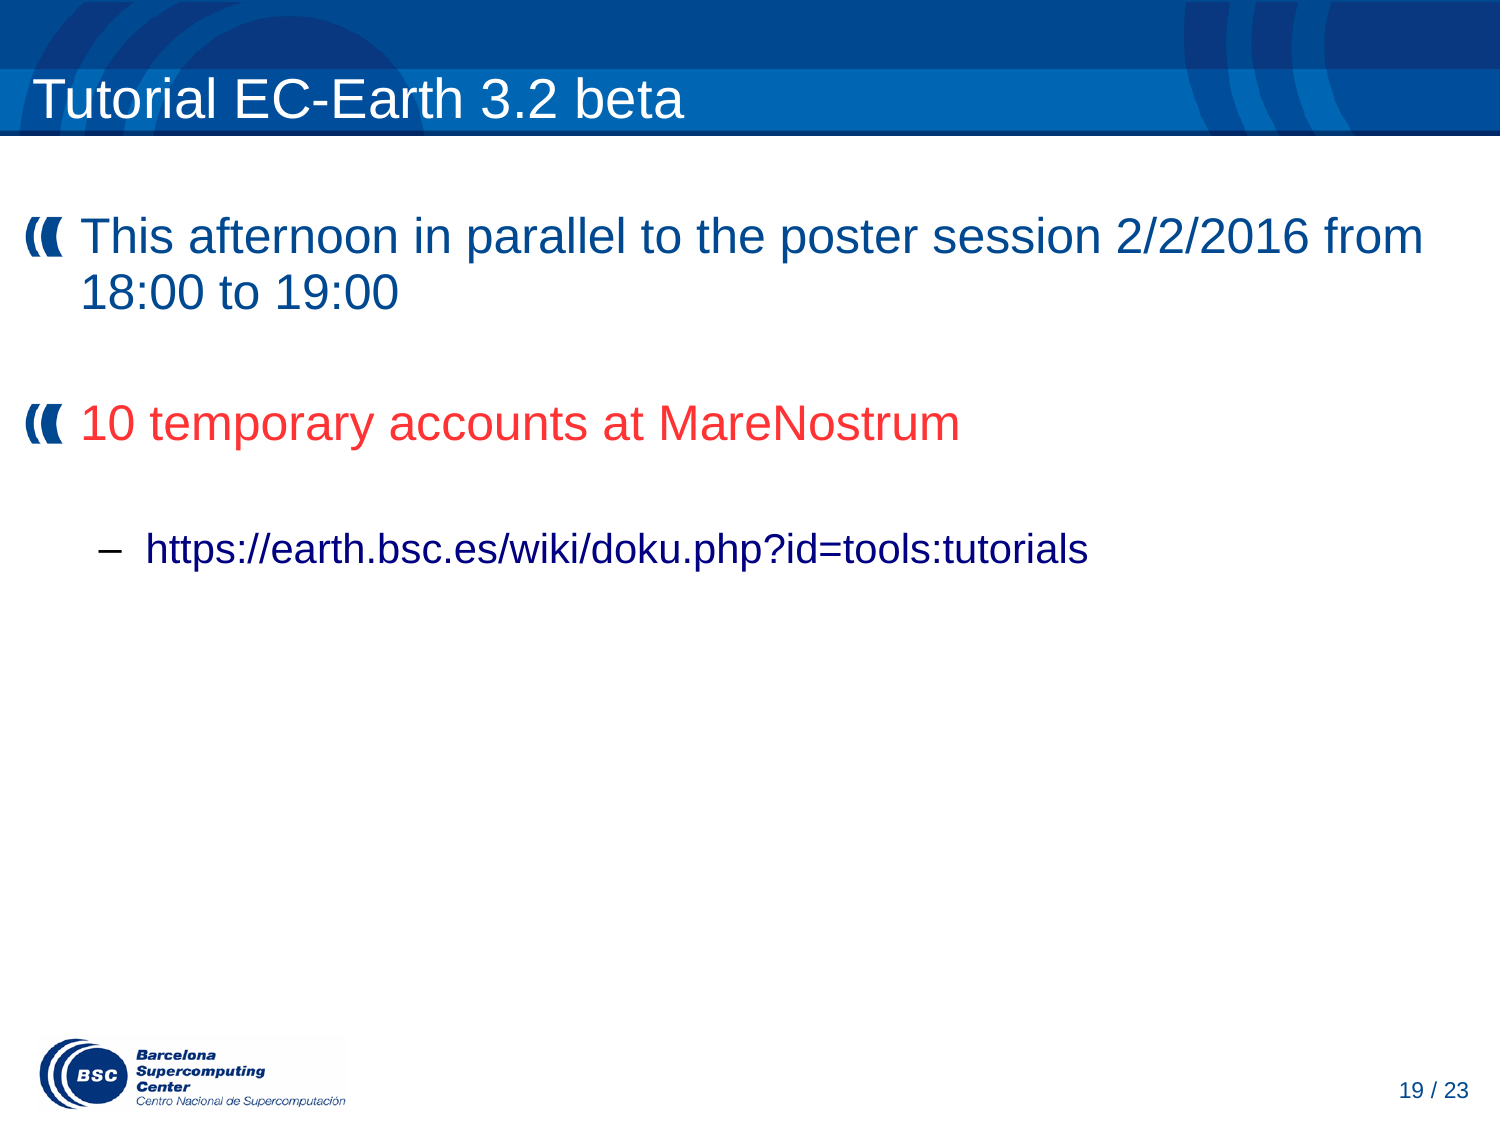

# Tutorial EC-Earth 3.2 beta
This afternoon in parallel to the poster session 2/2/2016 from 18:00 to 19:00
10 temporary accounts at MareNostrum
https://earth.bsc.es/wiki/doku.php?id=tools:tutorials